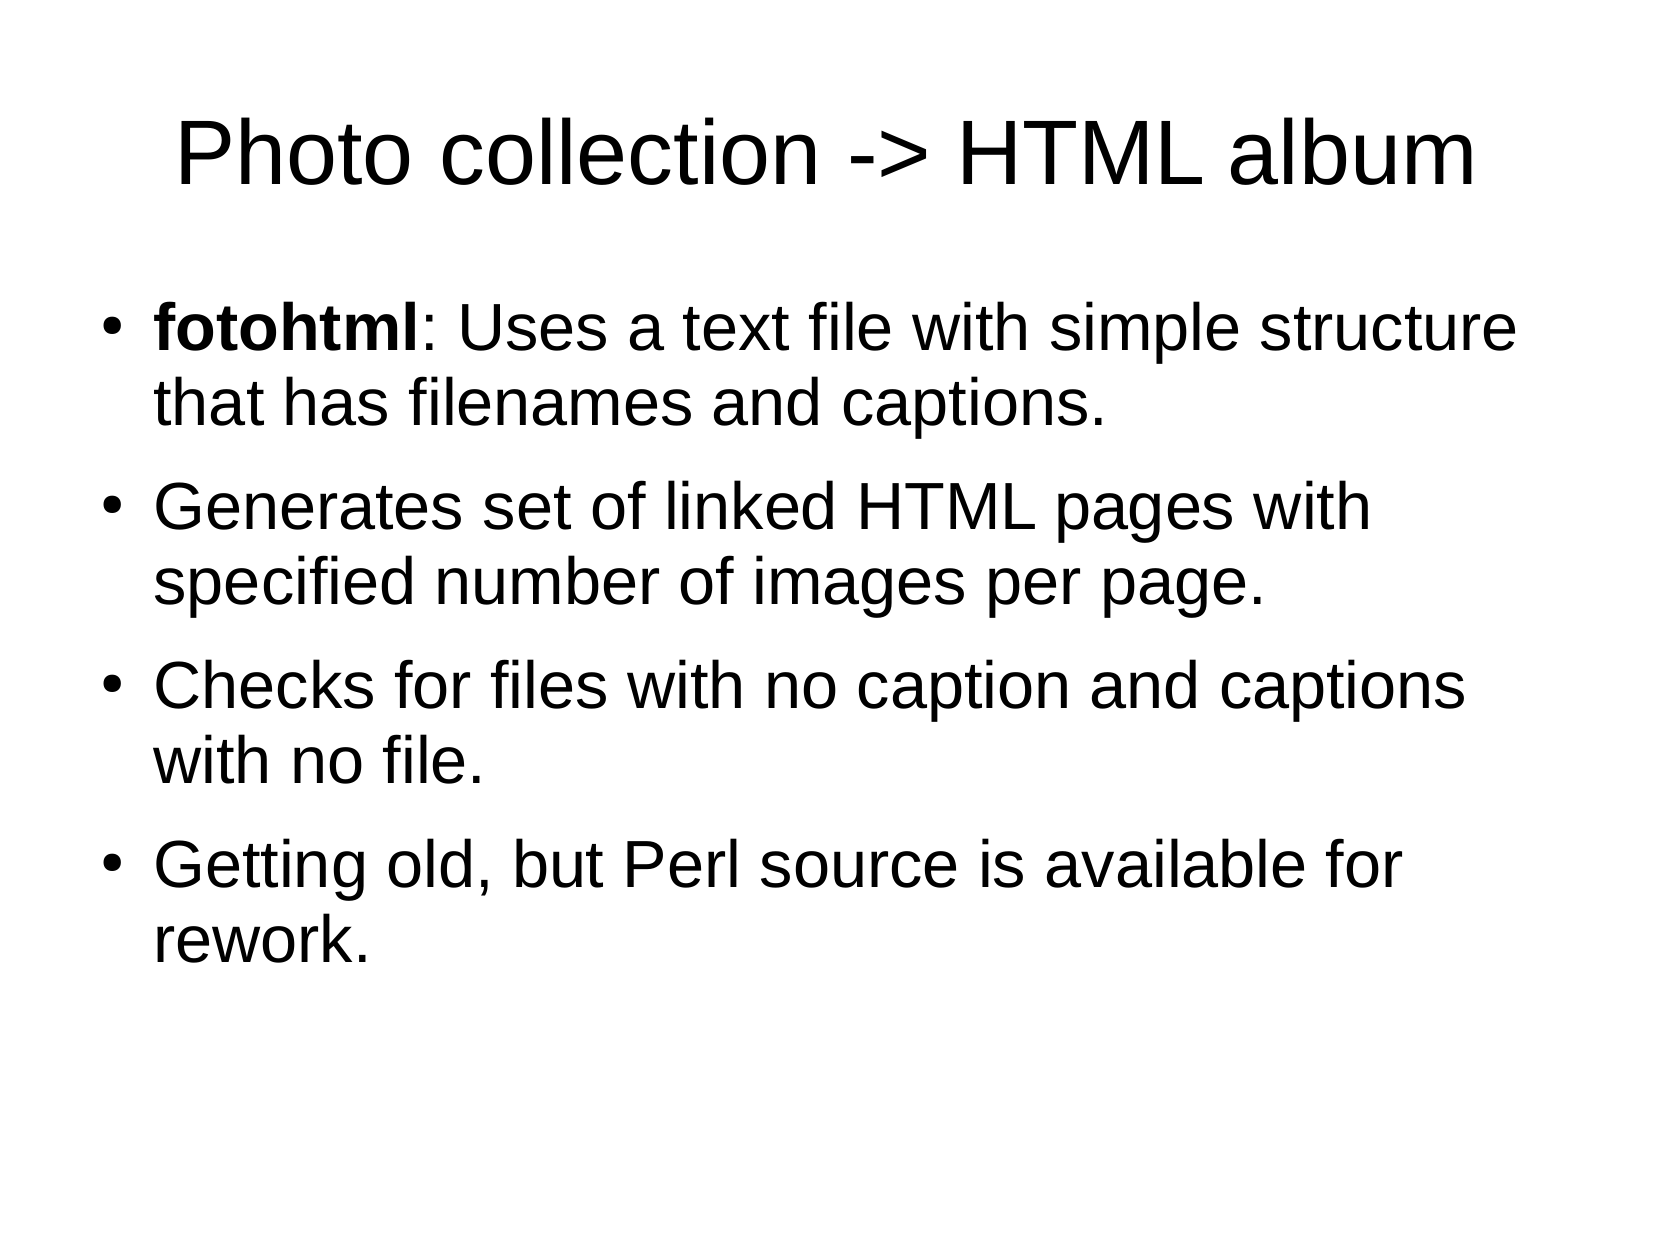

# Photo collection -> HTML album
fotohtml: Uses a text file with simple structure that has filenames and captions.
Generates set of linked HTML pages with specified number of images per page.
Checks for files with no caption and captions with no file.
Getting old, but Perl source is available for rework.